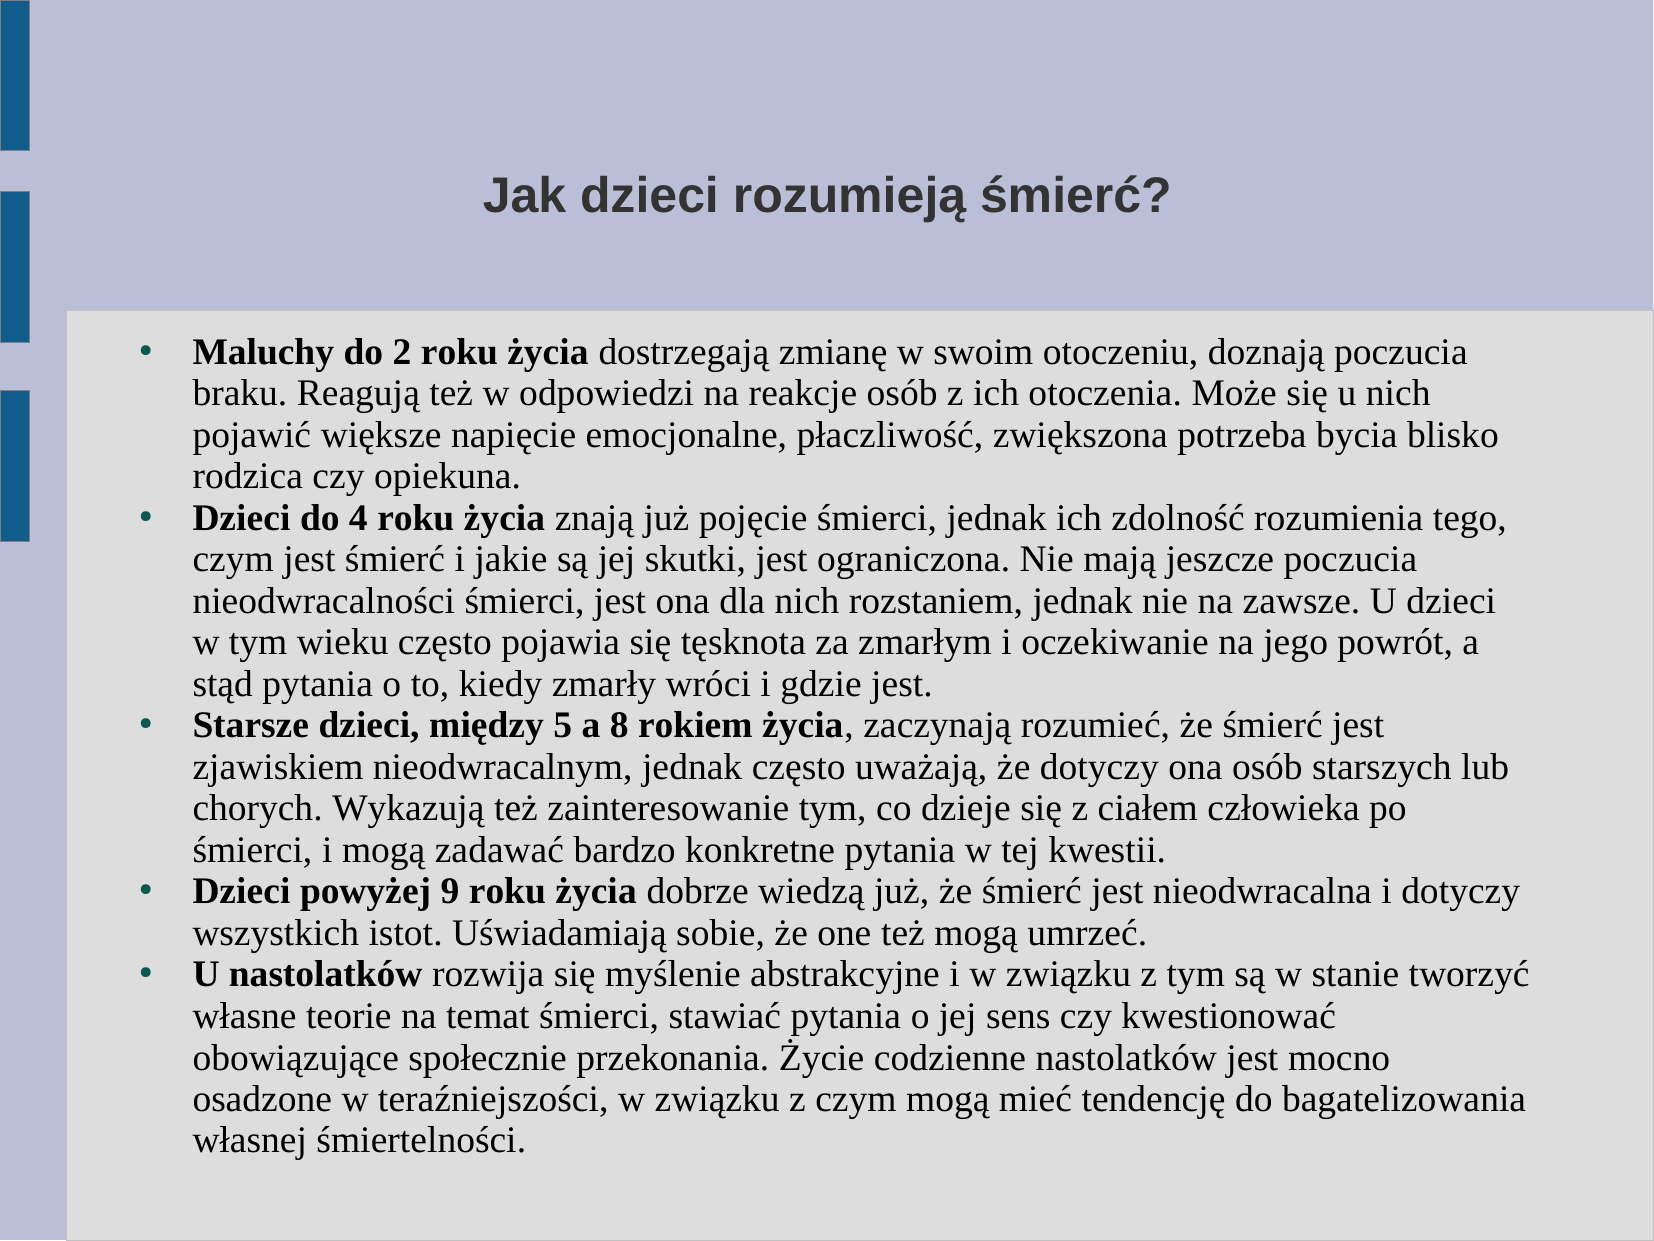

# Jak dzieci rozumieją śmierć?
Maluchy do 2 roku życia dostrzegają zmianę w swoim otoczeniu, doznają poczucia braku. Reagują też w odpowiedzi na reakcje osób z ich otoczenia. Może się u nich pojawić większe napięcie emocjonalne, płaczliwość, zwiększona potrzeba bycia blisko rodzica czy opiekuna.
Dzieci do 4 roku życia znają już pojęcie śmierci, jednak ich zdolność rozumienia tego, czym jest śmierć i jakie są jej skutki, jest ograniczona. Nie mają jeszcze poczucia nieodwracalności śmierci, jest ona dla nich rozstaniem, jednak nie na zawsze. U dzieci w tym wieku często pojawia się tęsknota za zmarłym i oczekiwanie na jego powrót, a stąd pytania o to, kiedy zmarły wróci i gdzie jest.
Starsze dzieci, między 5 a 8 rokiem życia, zaczynają rozumieć, że śmierć jest zjawiskiem nieodwracalnym, jednak często uważają, że dotyczy ona osób starszych lub chorych. Wykazują też zainteresowanie tym, co dzieje się z ciałem człowieka po śmierci, i mogą zadawać bardzo konkretne pytania w tej kwestii.
Dzieci powyżej 9 roku życia dobrze wiedzą już, że śmierć jest nieodwracalna i dotyczy wszystkich istot. Uświadamiają sobie, że one też mogą umrzeć.
U nastolatków rozwija się myślenie abstrakcyjne i w związku z tym są w stanie tworzyć własne teorie na temat śmierci, stawiać pytania o jej sens czy kwestionować obowiązujące społecznie przekonania. Życie codzienne nastolatków jest mocno osadzone w teraźniejszości, w związku z czym mogą mieć tendencję do bagatelizowania własnej śmiertelności.